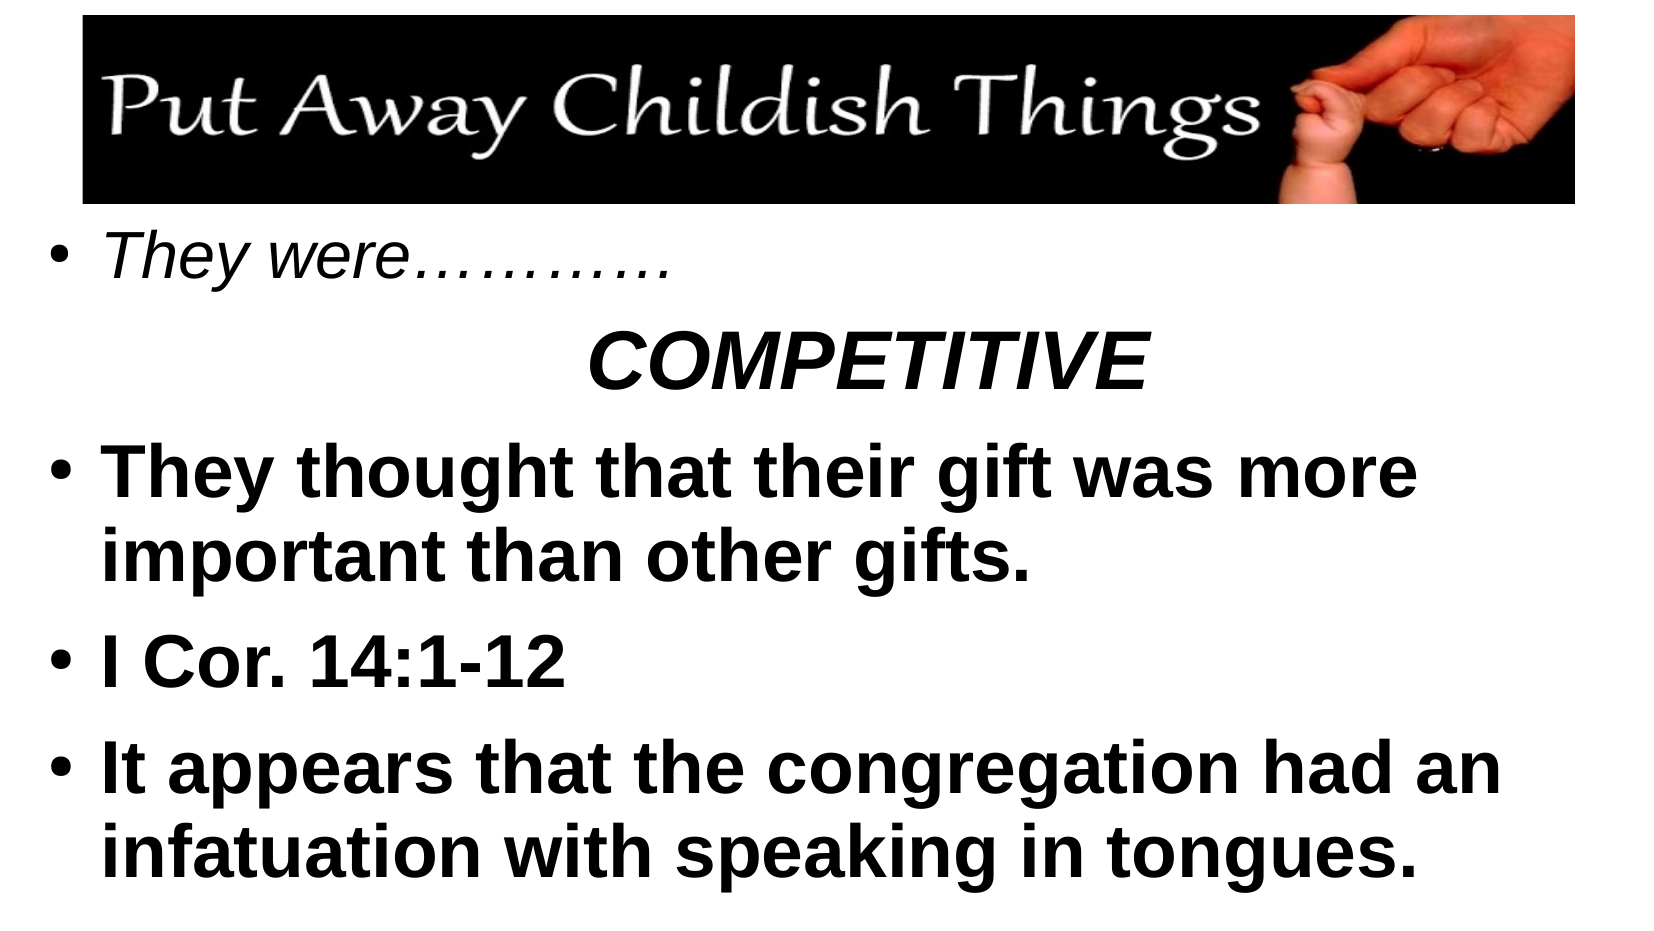

#
They were…………
COMPETITIVE
They thought that their gift was more important than other gifts.
I Cor. 14:1-12
It appears that the congregation had an infatuation with speaking in tongues.